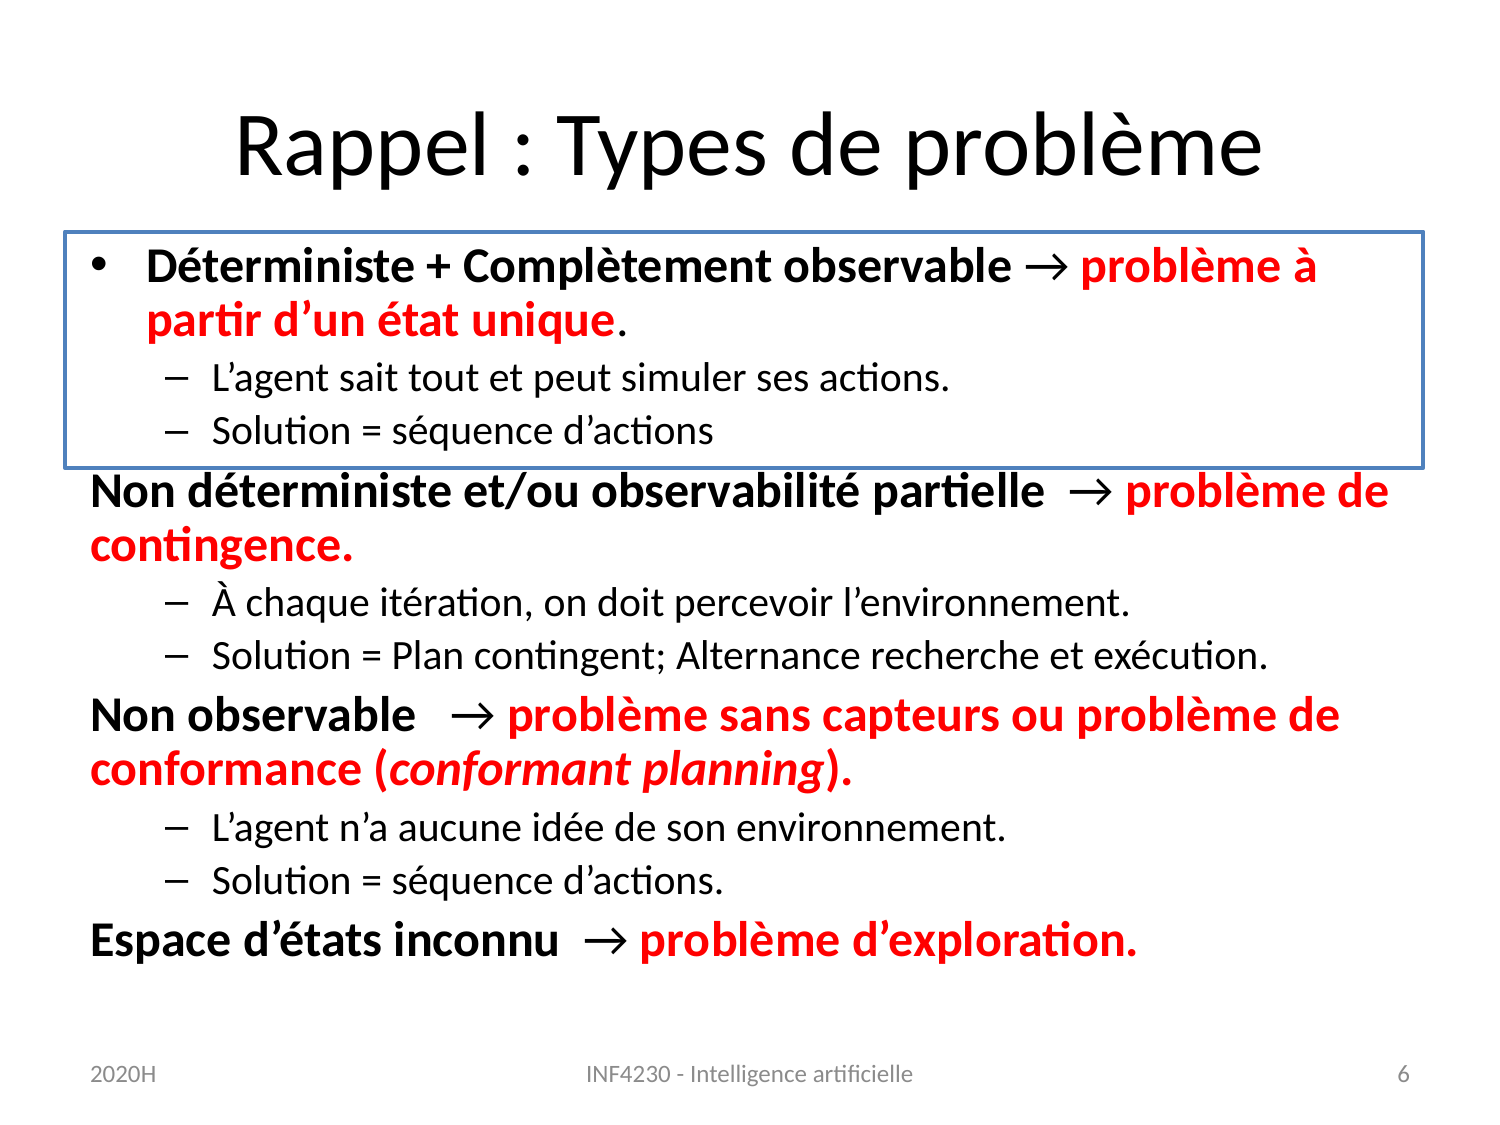

# Rappel : Types de problème
Déterministe + Complètement observable → problème à partir d’un état unique.
L’agent sait tout et peut simuler ses actions.
Solution = séquence d’actions
Non déterministe et/ou observabilité partielle → problème de contingence.
À chaque itération, on doit percevoir l’environnement.
Solution = Plan contingent; Alternance recherche et exécution.
Non observable → problème sans capteurs ou problème de conformance (conformant planning).
L’agent n’a aucune idée de son environnement.
Solution = séquence d’actions.
Espace d’états inconnu → problème d’exploration.
2020H
INF4230 - Intelligence artificielle